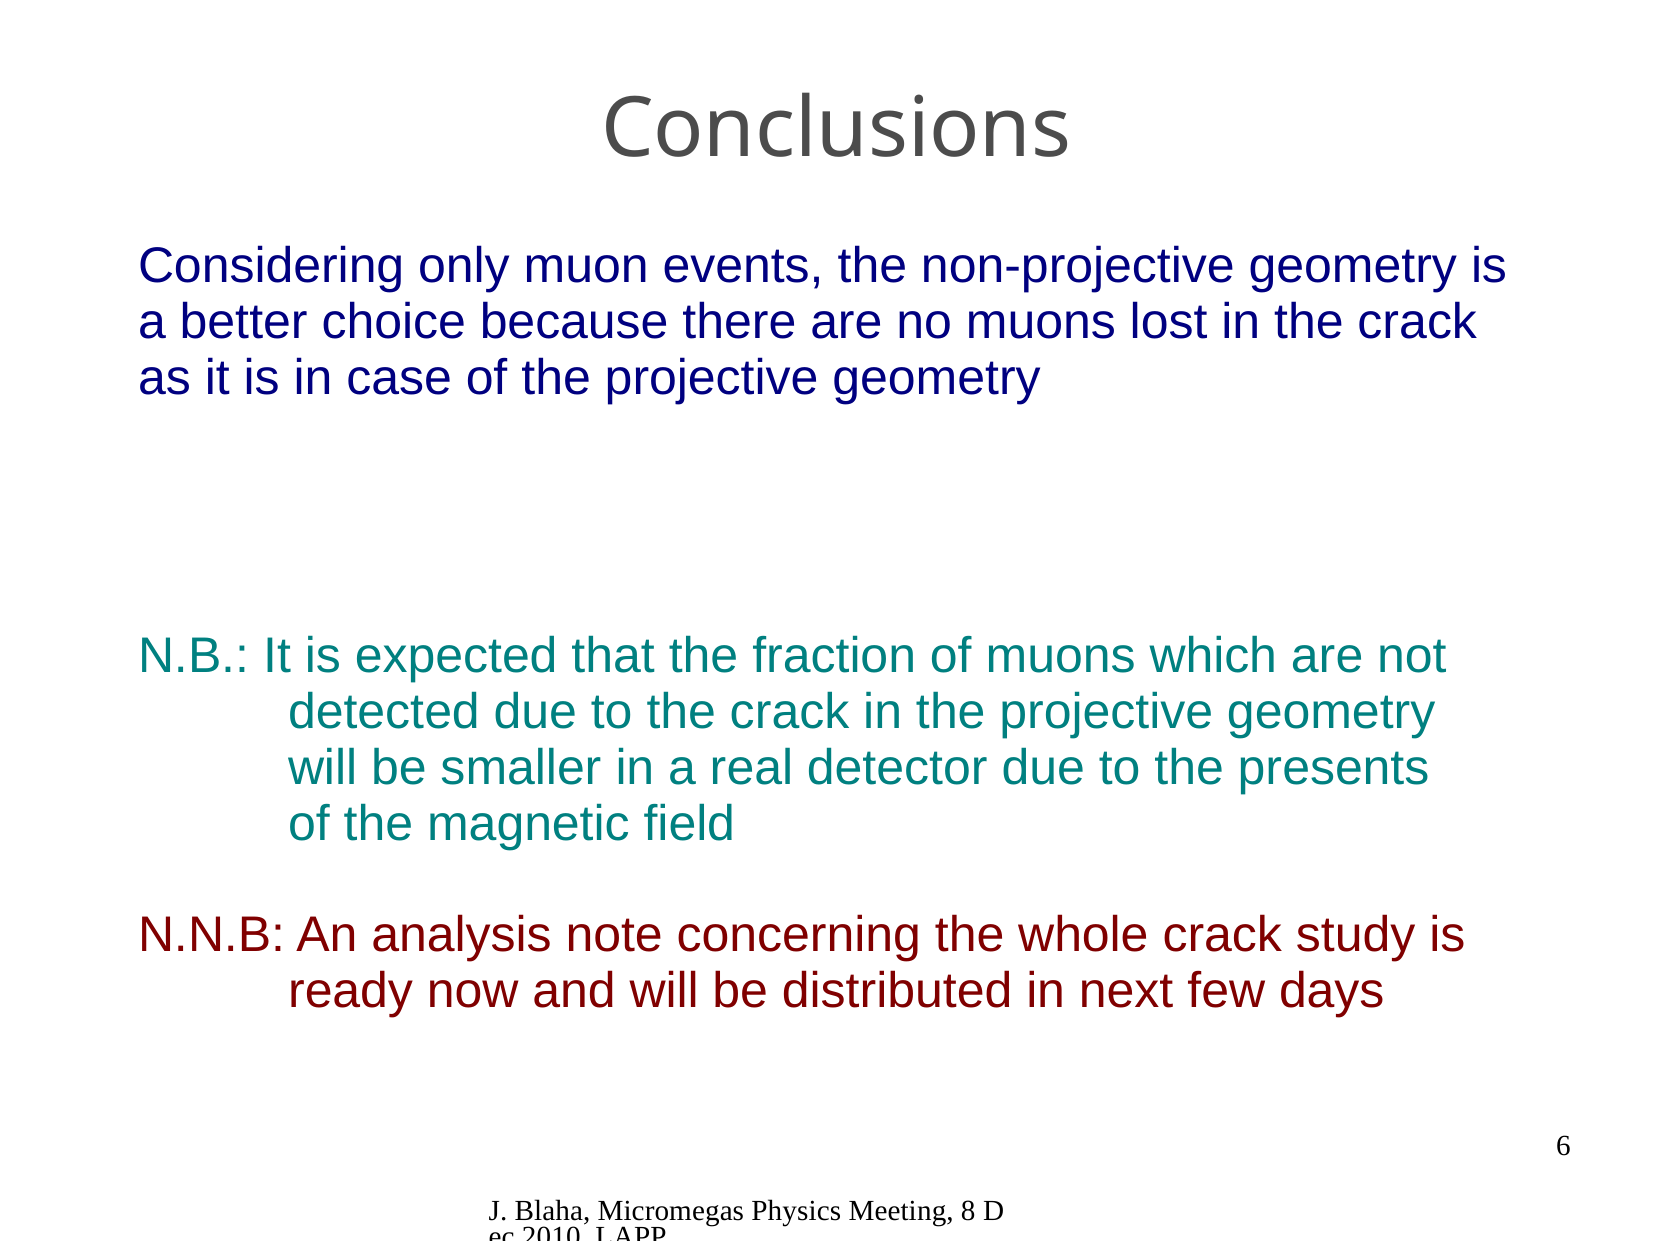

Conclusions
#
Considering only muon events, the non-projective geometry is
a better choice because there are no muons lost in the crack
as it is in case of the projective geometry
N.B.: It is expected that the fraction of muons which are not
		detected due to the crack in the projective geometry
		will be smaller in a real detector due to the presents
		of the magnetic field
N.N.B: An analysis note concerning the whole crack study is
		ready now and will be distributed in next few days
6
J. Blaha, Micromegas Physics Meeting, 8 Dec 2010, LAPP